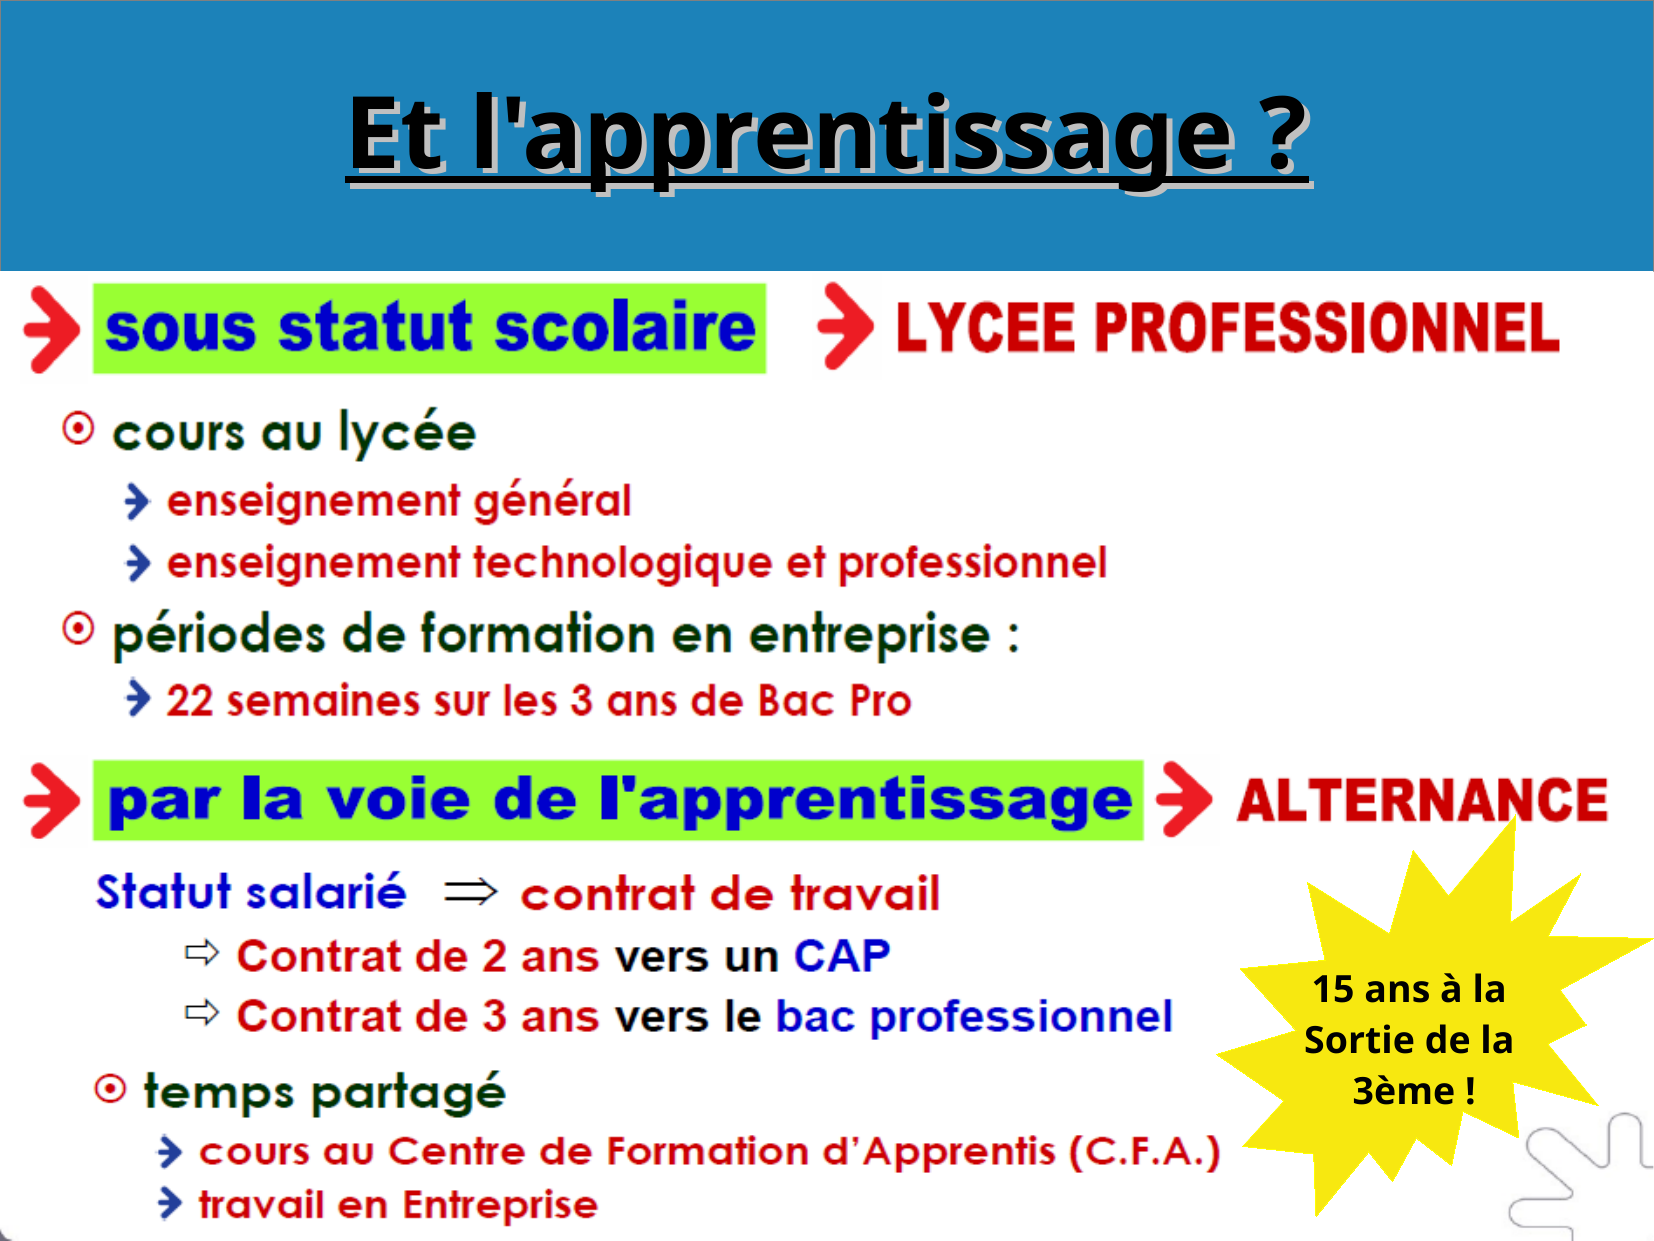

# Et l'apprentissage ?
15 ans à la
Sortie de la
3ème !